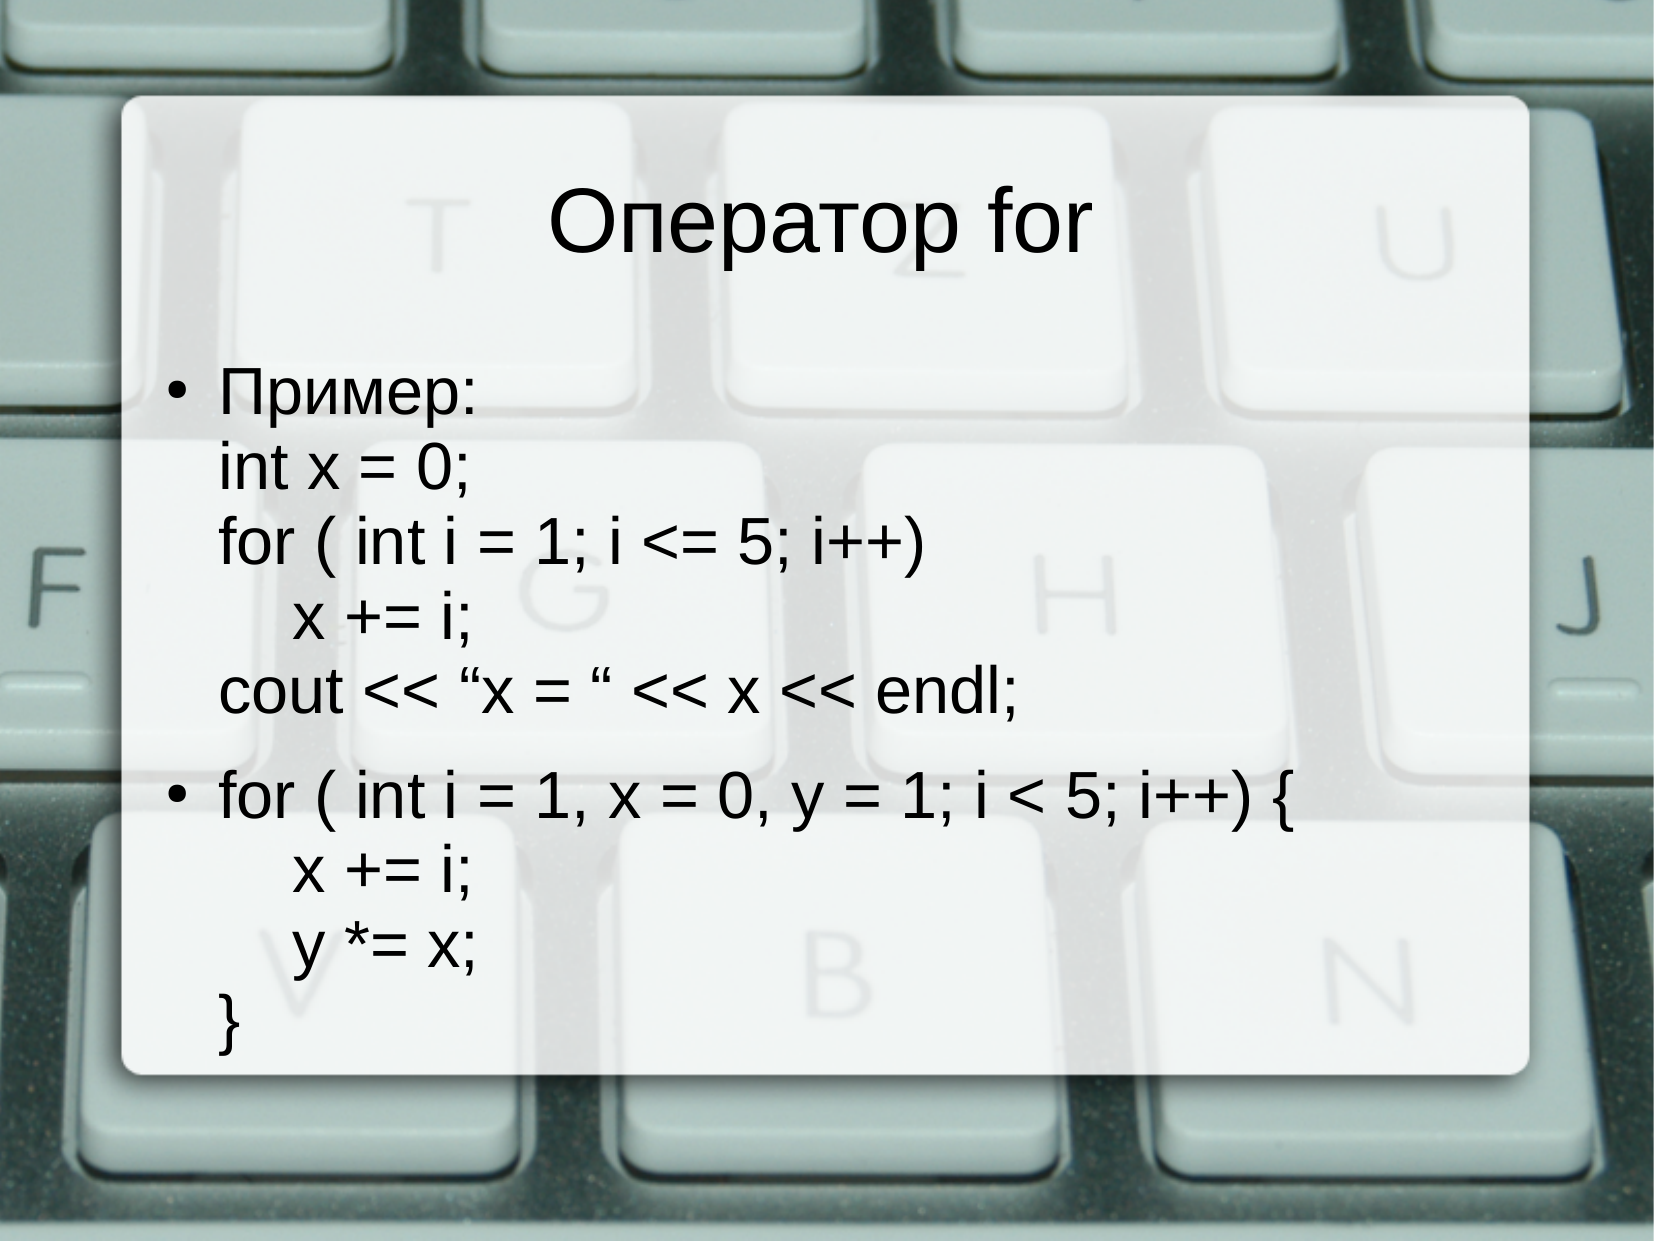

# Оператор for
Пример:
int x = 0;
for ( int i = 1; i <= 5; i++)
	x += i;
cout << “x = “ << x << endl;
for ( int i = 1, x = 0, y = 1; i < 5; i++) {
	x += i;
	y *= x;
}